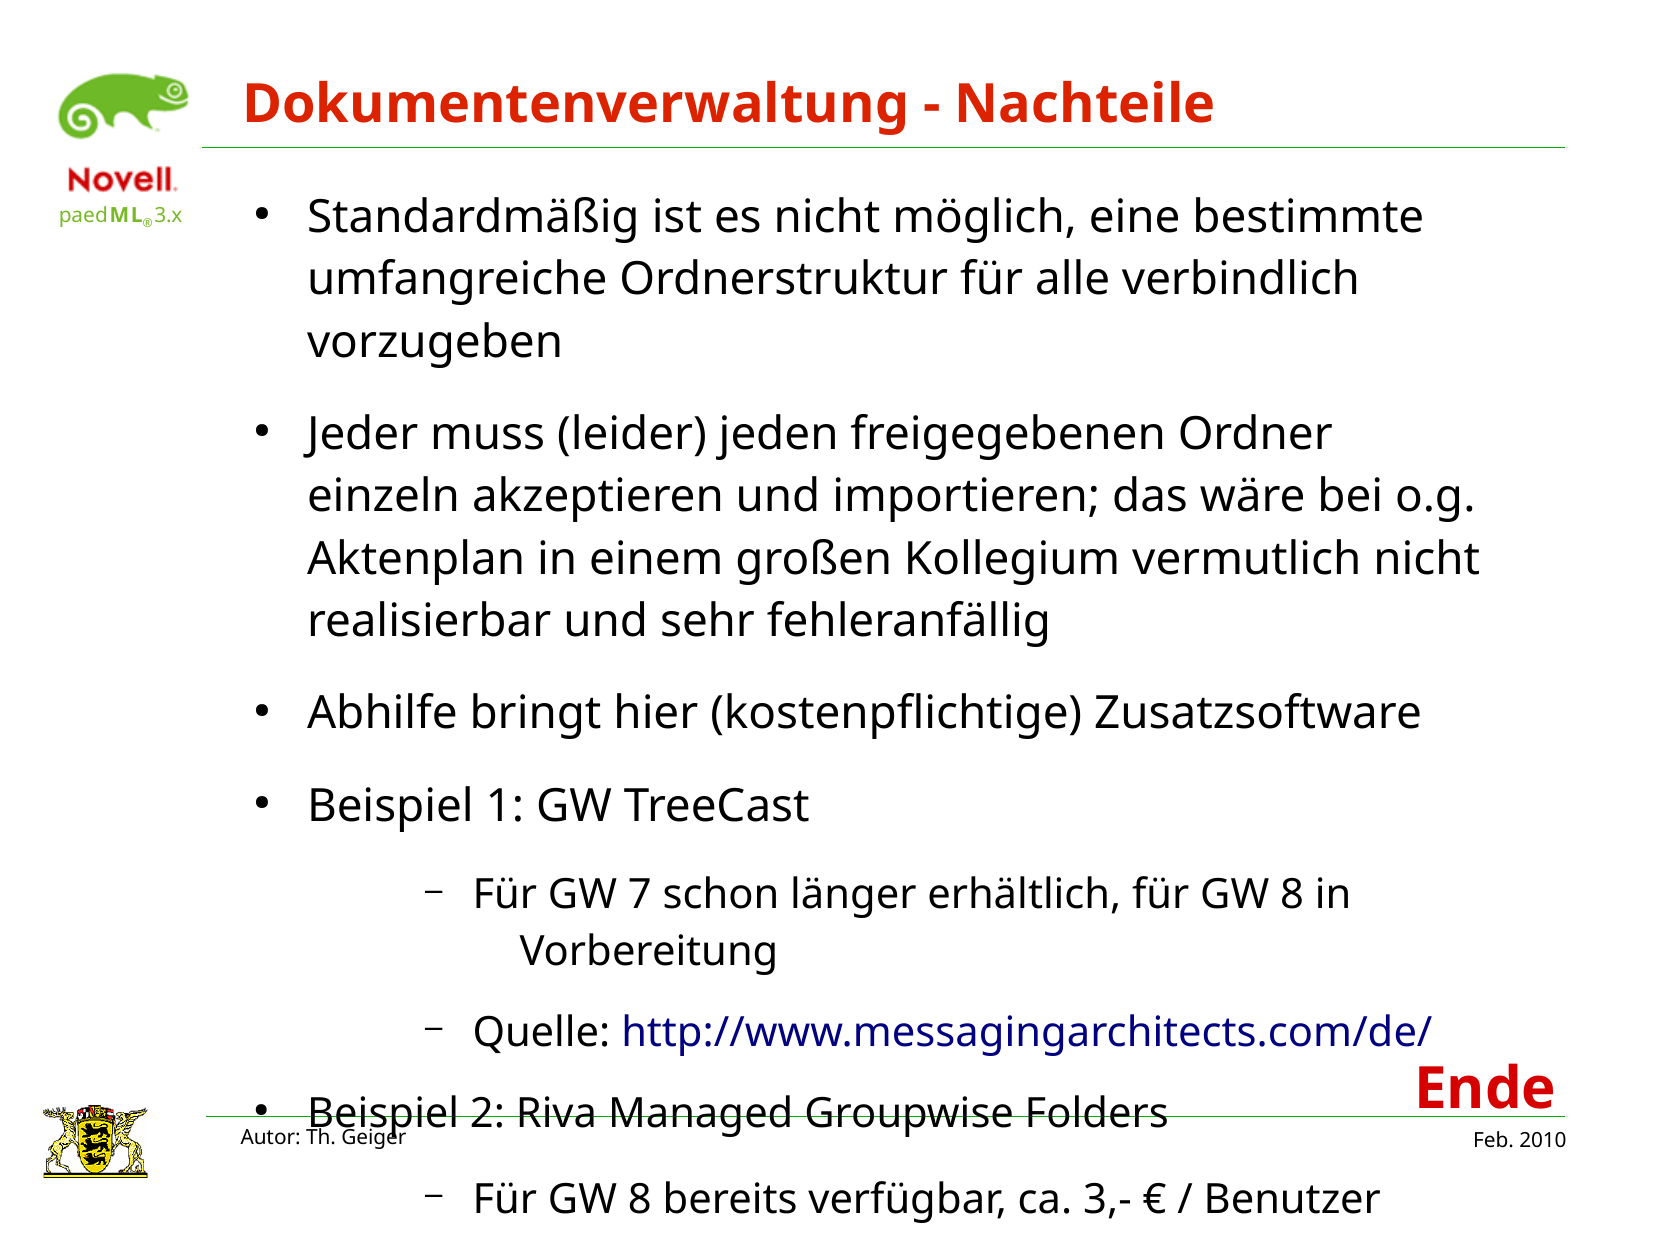

# Dokumentenverwaltung - Nachteile
Standardmäßig ist es nicht möglich, eine bestimmte umfangreiche Ordnerstruktur für alle verbindlich vorzugeben
Jeder muss (leider) jeden freigegebenen Ordner
einzeln akzeptieren und importieren; das wäre bei o.g. Aktenplan in einem großen Kollegium vermutlich nicht realisierbar und sehr fehleranfällig
Abhilfe bringt hier (kostenpflichtige) Zusatzsoftware
Beispiel 1: GW TreeCast
Für GW 7 schon länger erhältlich, für GW 8 in Vorbereitung
Quelle: http://www.messagingarchitects.com/de/
Beispiel 2: Riva Managed Groupwise Folders
Für GW 8 bereits verfügbar, ca. 3,- € / Benutzer
Quelle: http://www.omni-ts.com
Ende
Autor: Th. Geiger
Feb. 2010